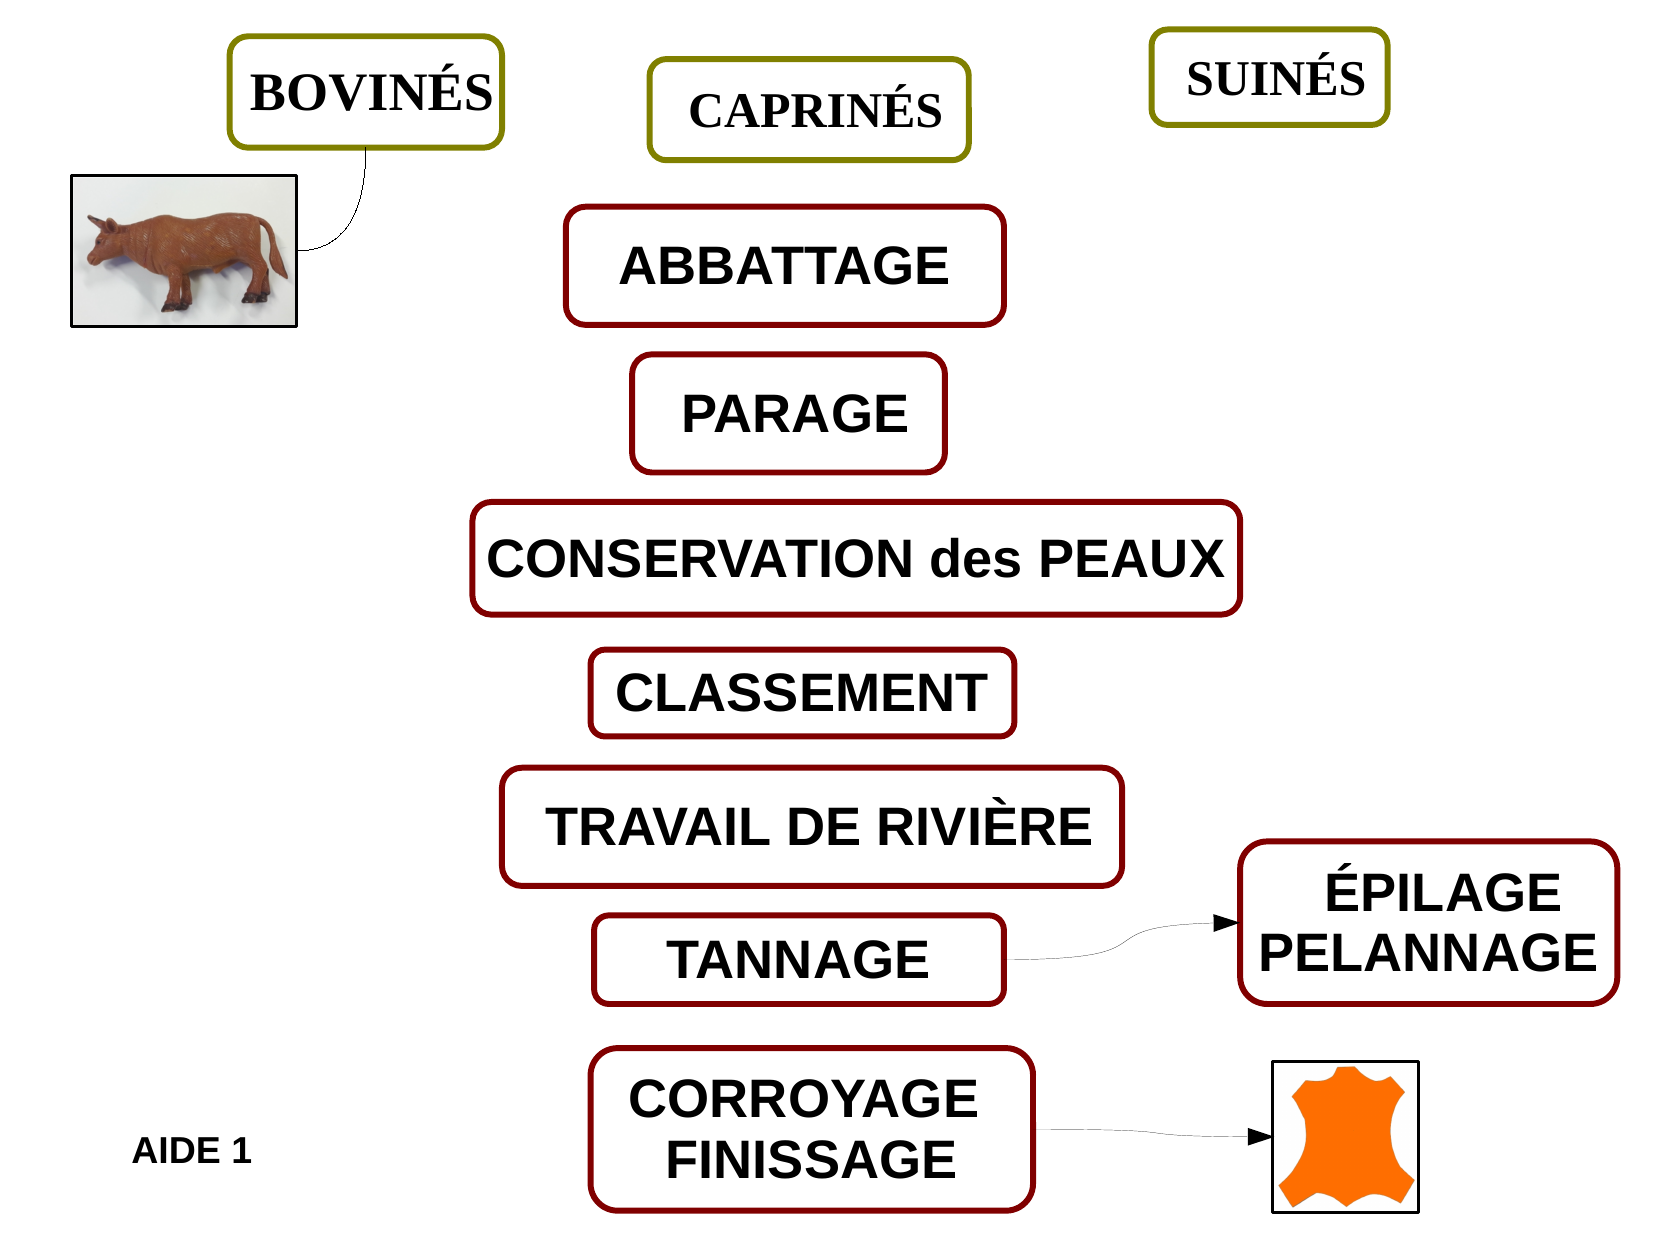

SUINÉS
 BOVINÉS
 CAPRINÉS
ABBATTAGE
 PARAGE
CONSERVATION des PEAUX
CLASSEMENT
 TRAVAIL DE RIVIÈRE
 ÉPILAGE
PELANNAGE
TANNAGE
CORROYAGE
FINISSAGE
AIDE 1